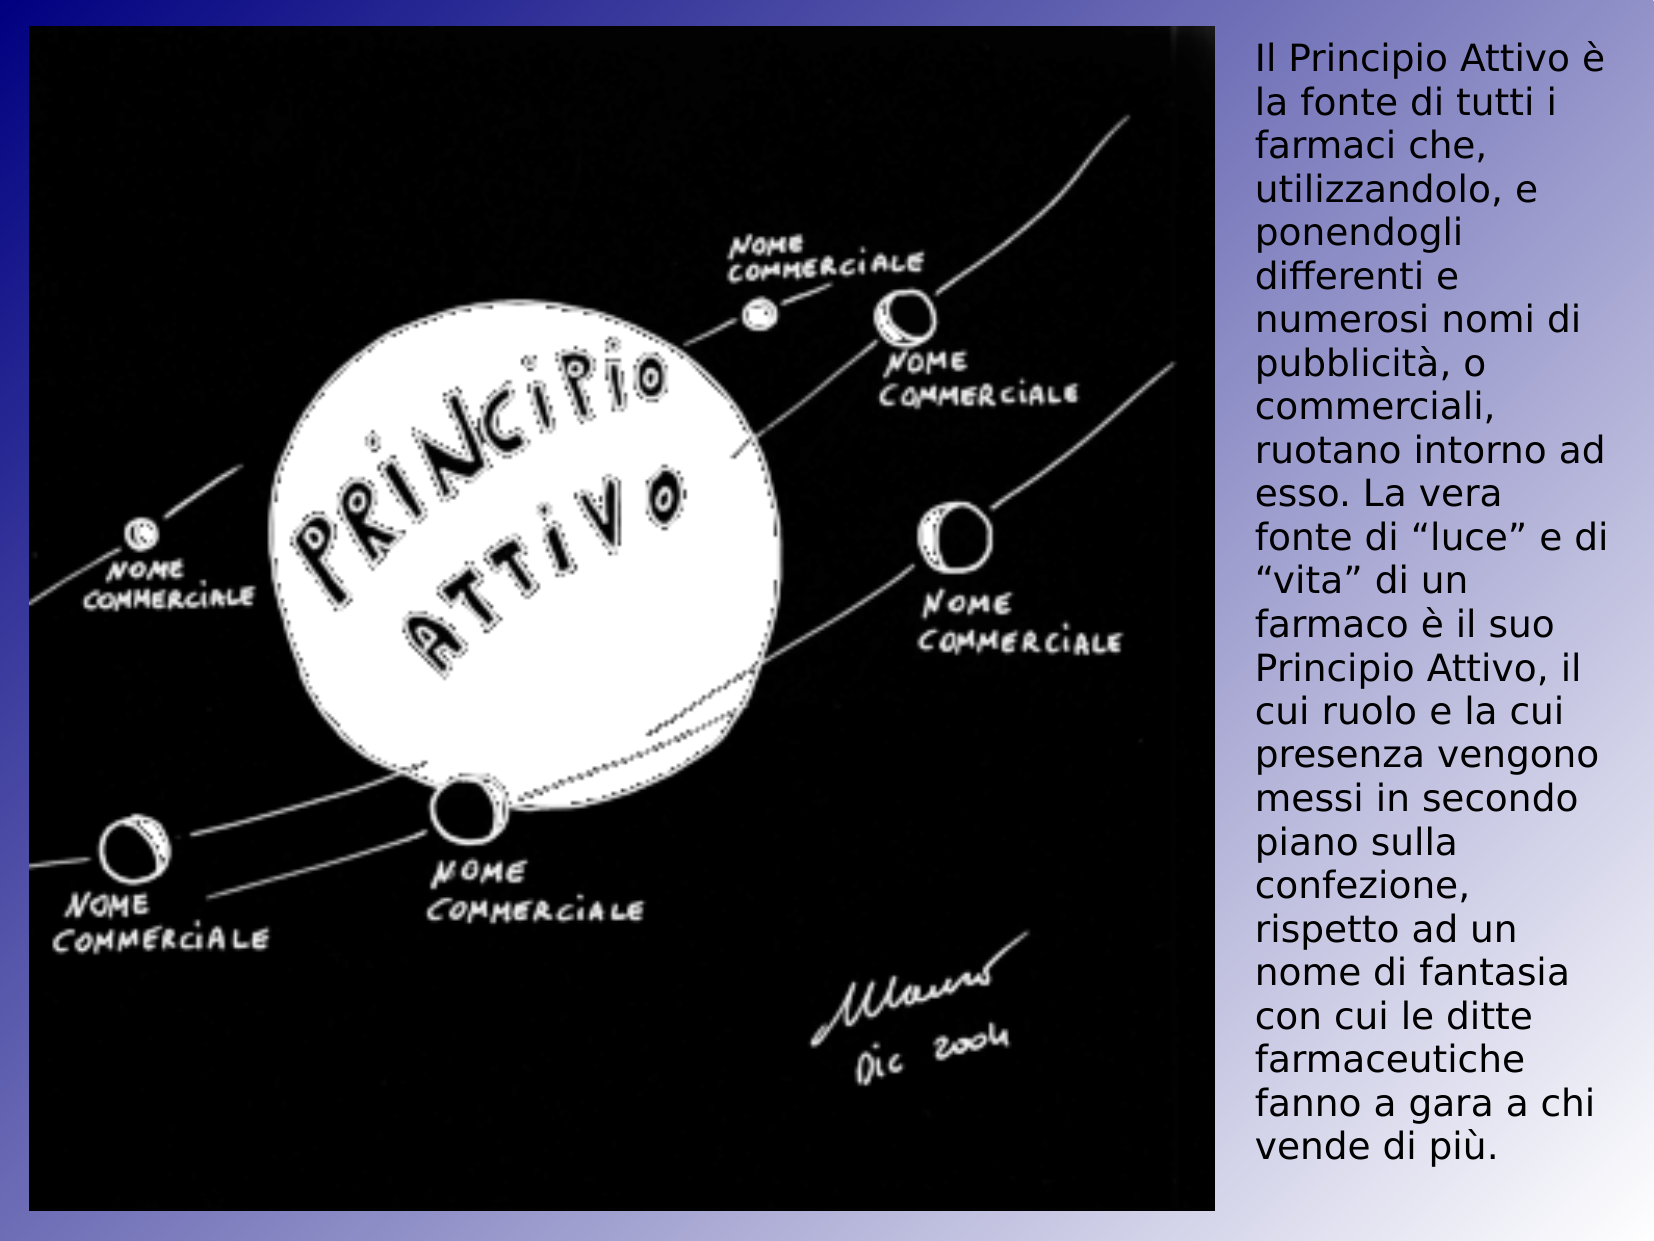

Il Principio Attivo è la fonte di tutti i farmaci che, utilizzandolo, e ponendogli differenti e numerosi nomi di pubblicità, o commerciali, ruotano intorno ad esso. La vera fonte di “luce” e di “vita” di un farmaco è il suo Principio Attivo, il cui ruolo e la cui presenza vengono messi in secondo piano sulla confezione, rispetto ad un nome di fantasia con cui le ditte farmaceutiche fanno a gara a chi vende di più.